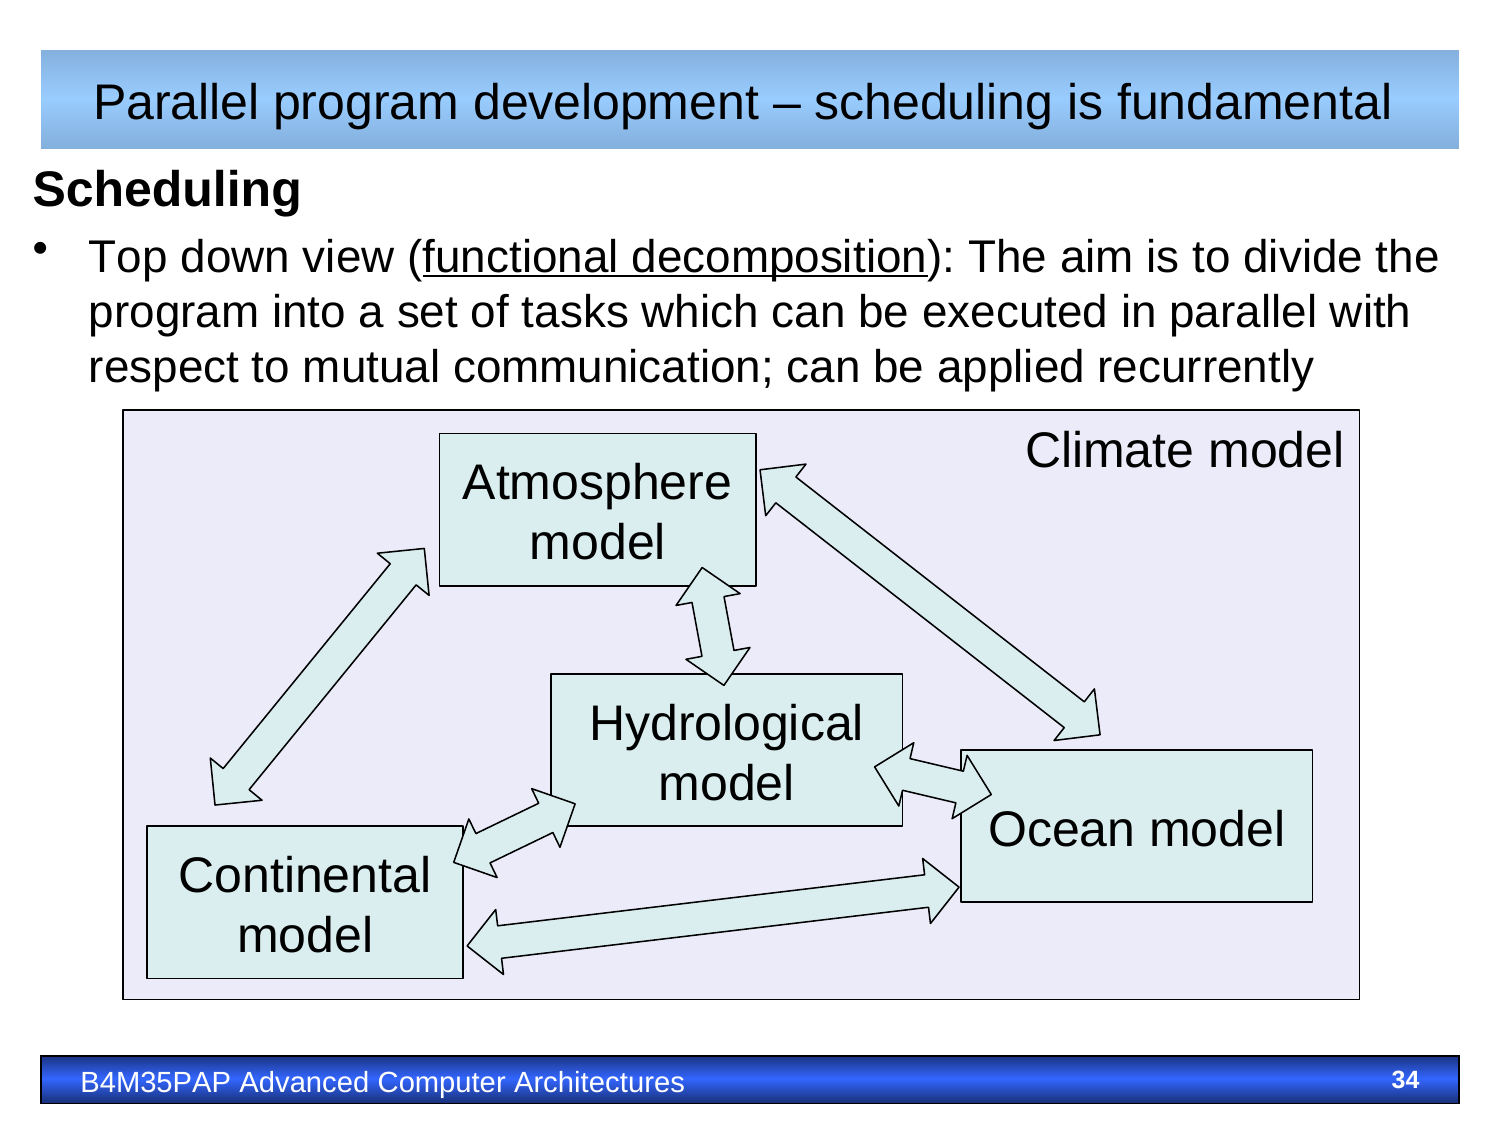

# Parallel program development – scheduling is fundamental
Scheduling
Top down view (functional decomposition): The aim is to divide the program into a set of tasks which can be executed in parallel with respect to mutual communication; can be applied recurrently
Climate model
Atmosphere model
Hydrological model
Ocean model
Continental model